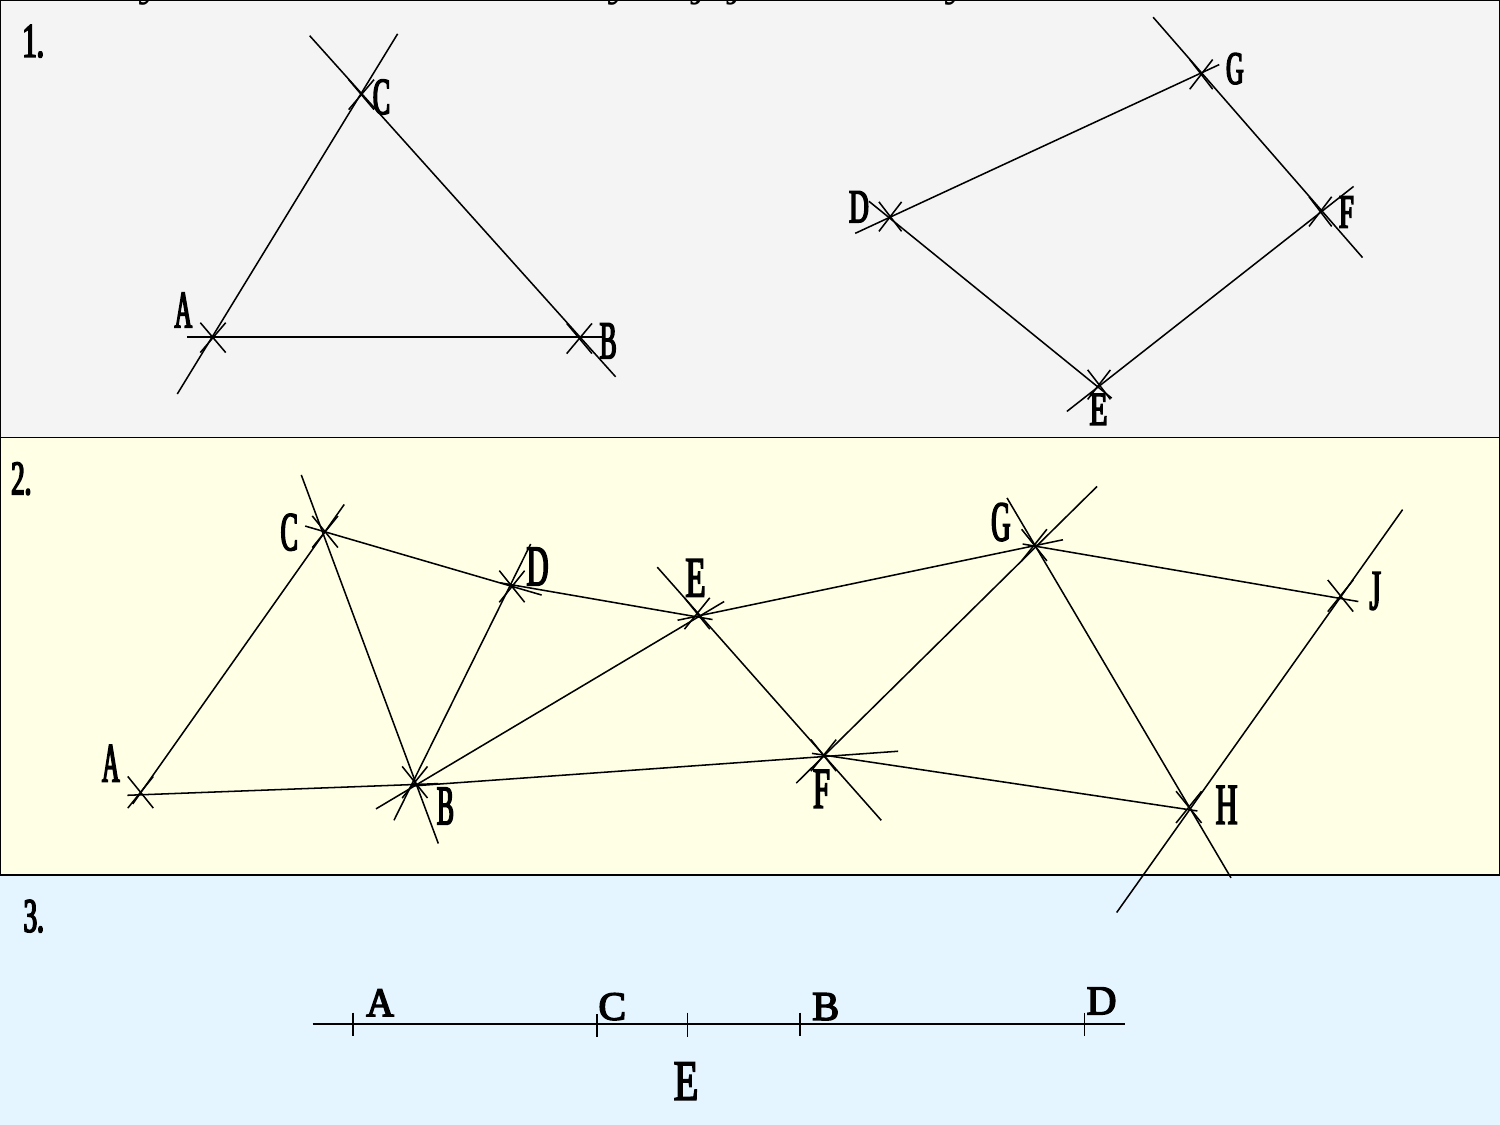

1.
G
D
F
E
C
A
B
2.
3.
# *Rýsování n-úhelníků daných jejich vrcholy
G
C
D
E
J
F
A
B
H
D
C
B
A
E